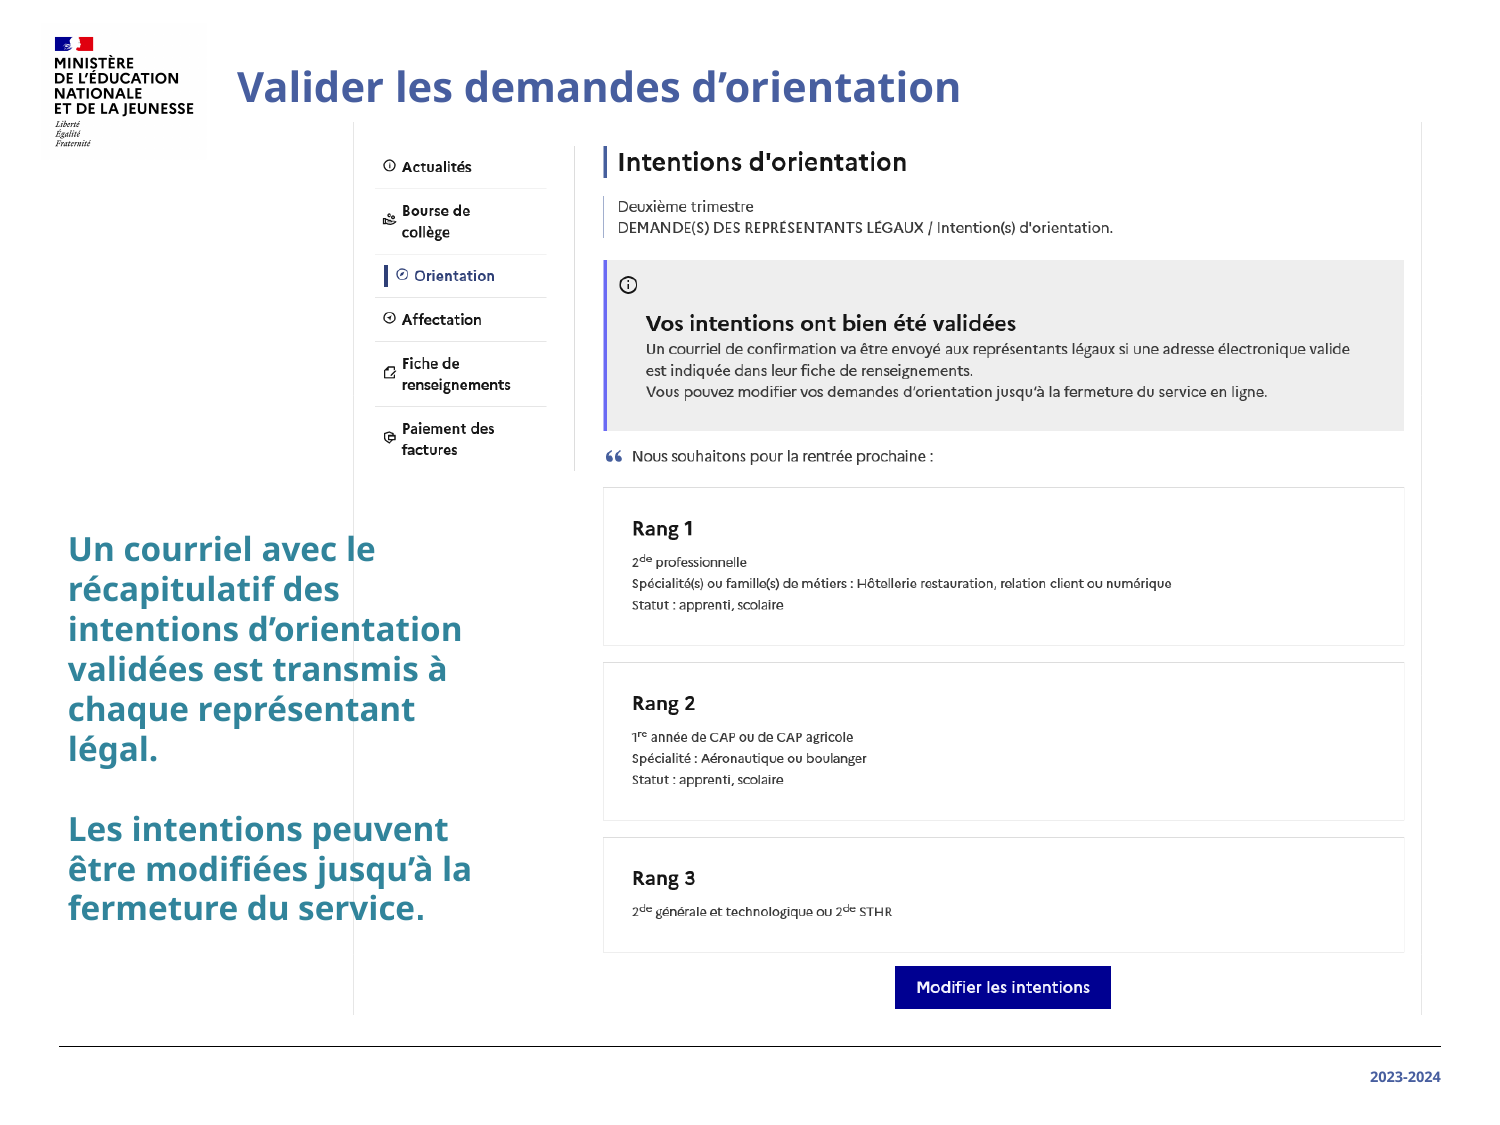

Valider les demandes d’orientation
Un courriel avec le récapitulatif des intentions d’orientation validées est transmis à chaque représentant légal.
Les intentions peuvent être modifiées jusqu’à la fermeture du service.
2023-2024